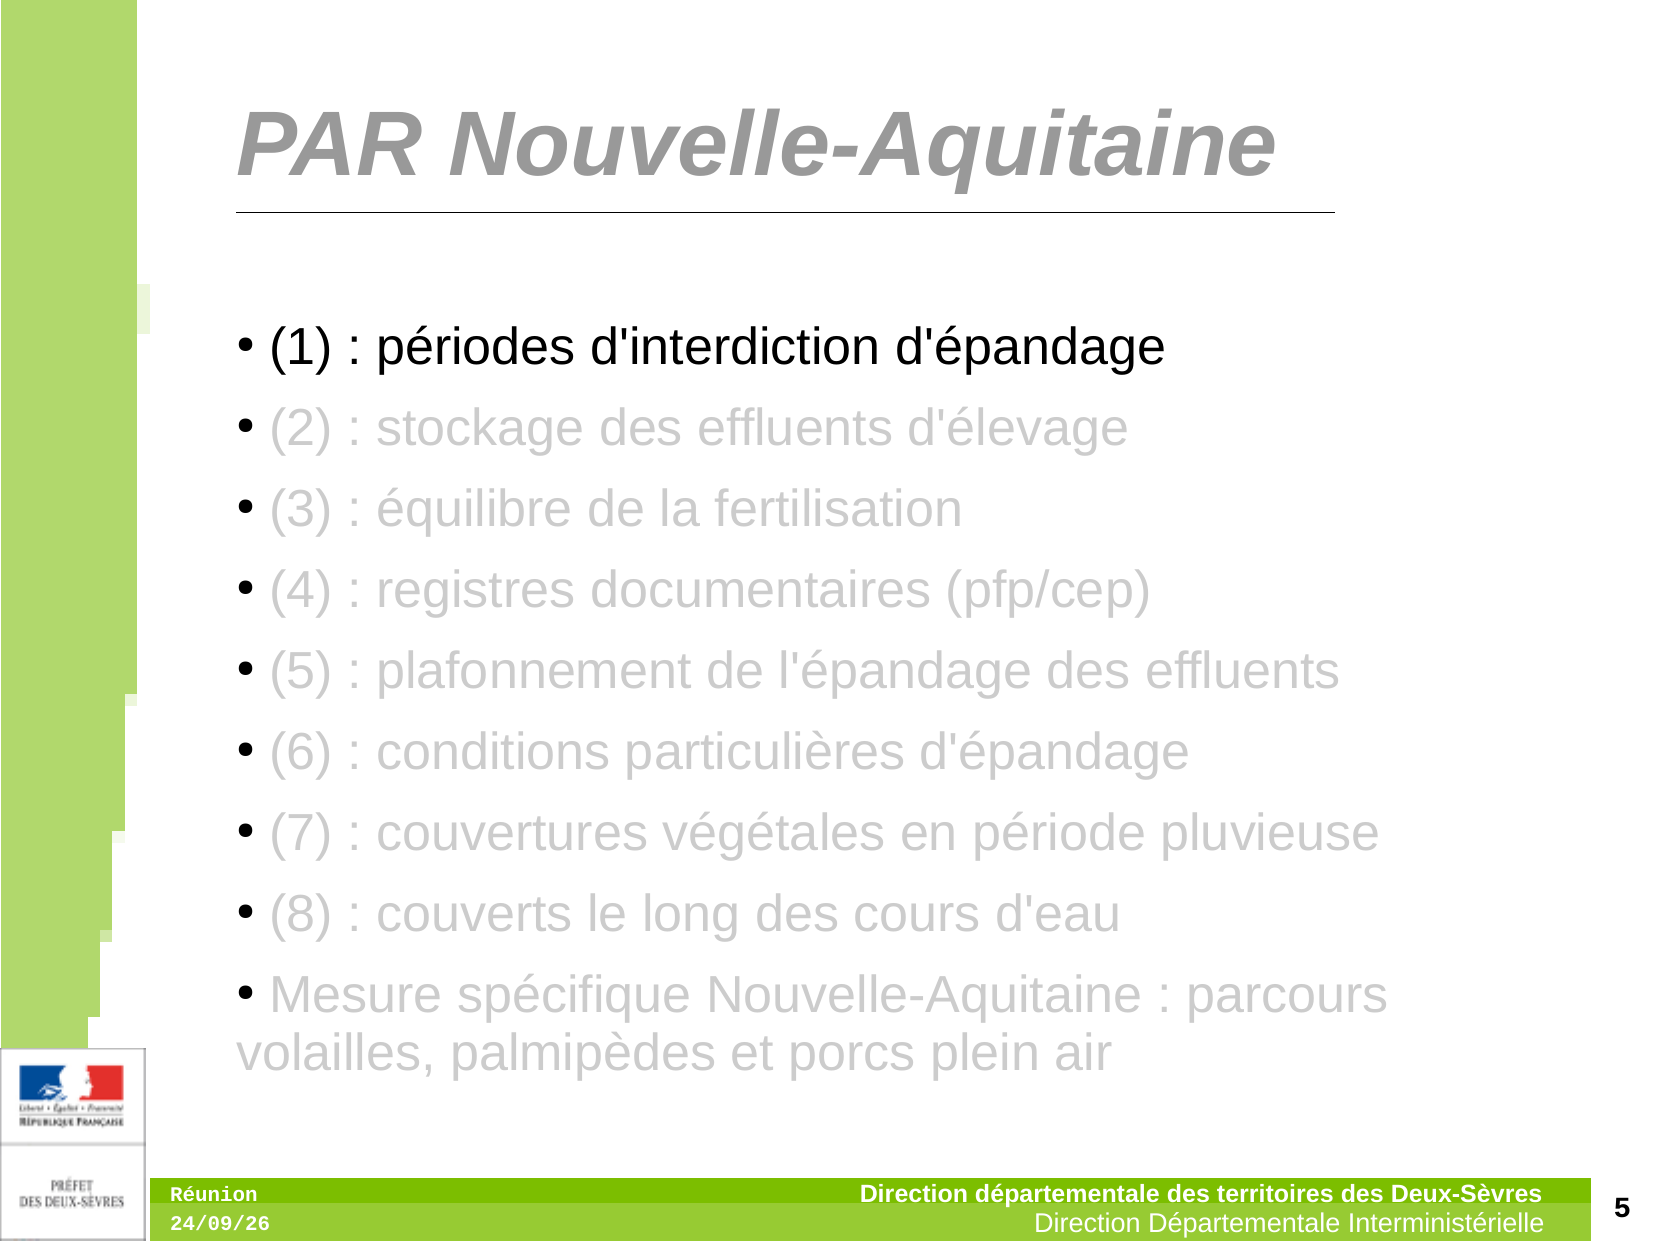

PAR Nouvelle-Aquitaine
# (1) : périodes d'interdiction d'épandage
 (2) : stockage des effluents d'élevage
 (3) : équilibre de la fertilisation
 (4) : registres documentaires (pfp/cep)
 (5) : plafonnement de l'épandage des effluents
 (6) : conditions particulières d'épandage
 (7) : couvertures végétales en période pluvieuse
 (8) : couverts le long des cours d'eau
 Mesure spécifique Nouvelle-Aquitaine : parcours volailles, palmipèdes et porcs plein air
Réunion